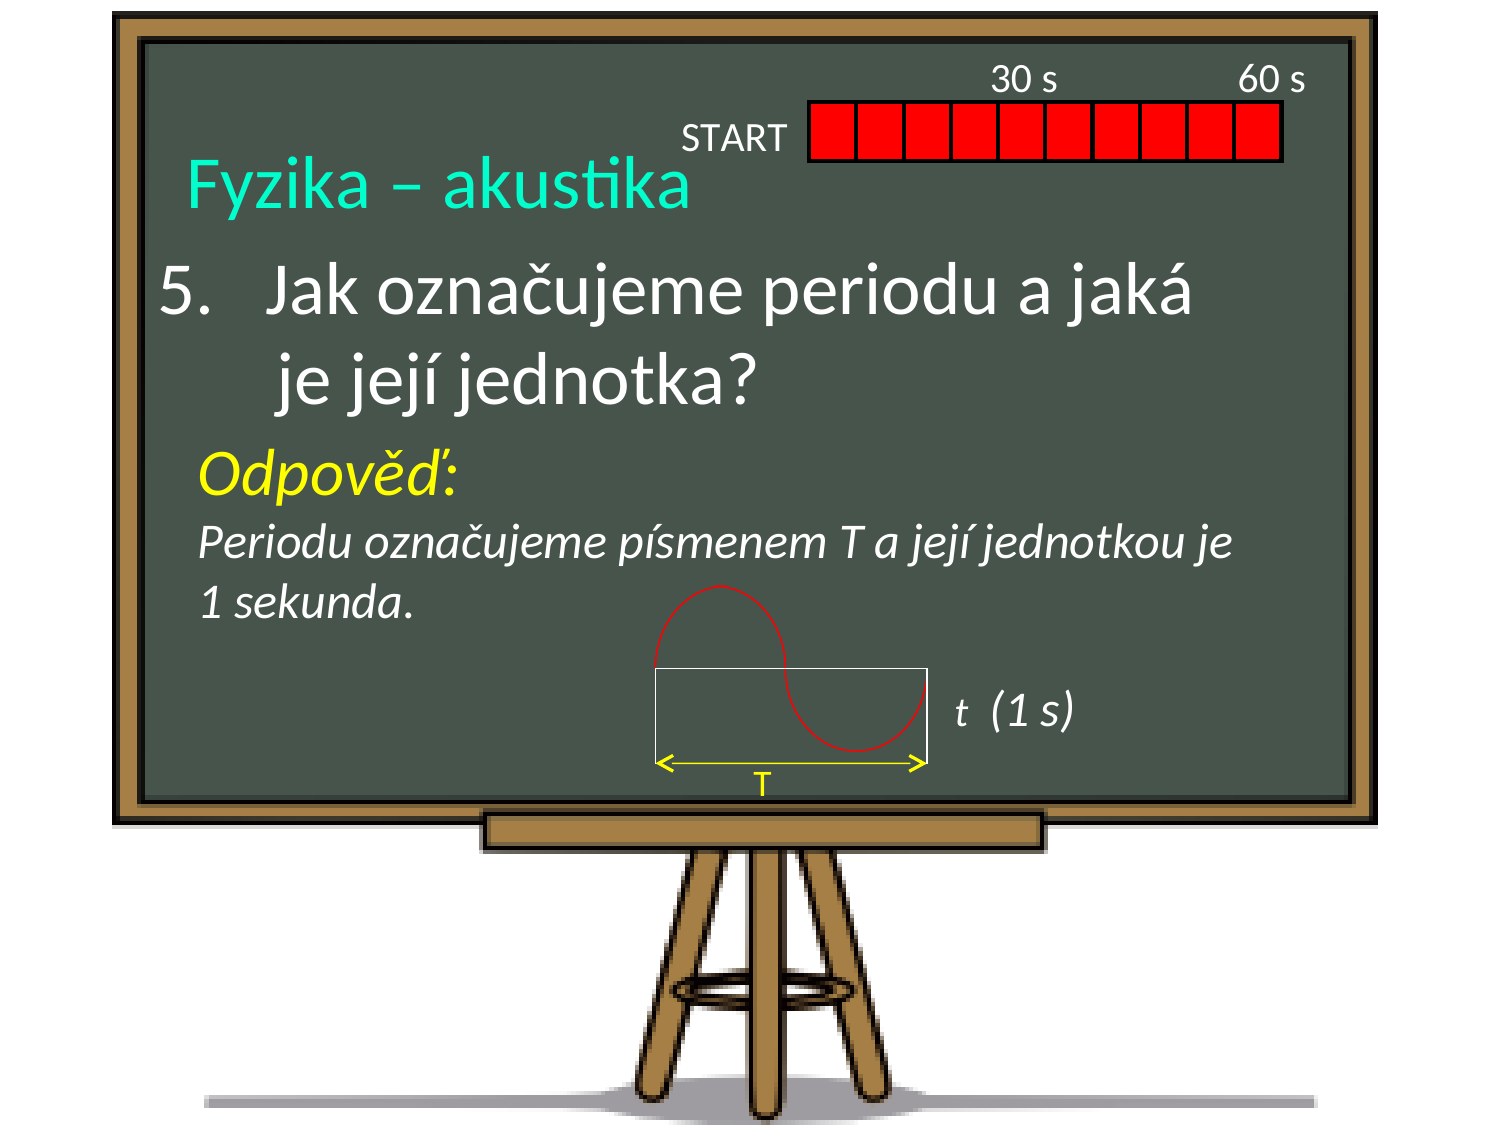

30 s
60 s
START
Fyzika – akustika
5. Jak označujeme periodu a jaká
 je její jednotka?
Odpověď:
Periodu označujeme písmenem T a její jednotkou je 1 sekunda.
t (1 s)
T